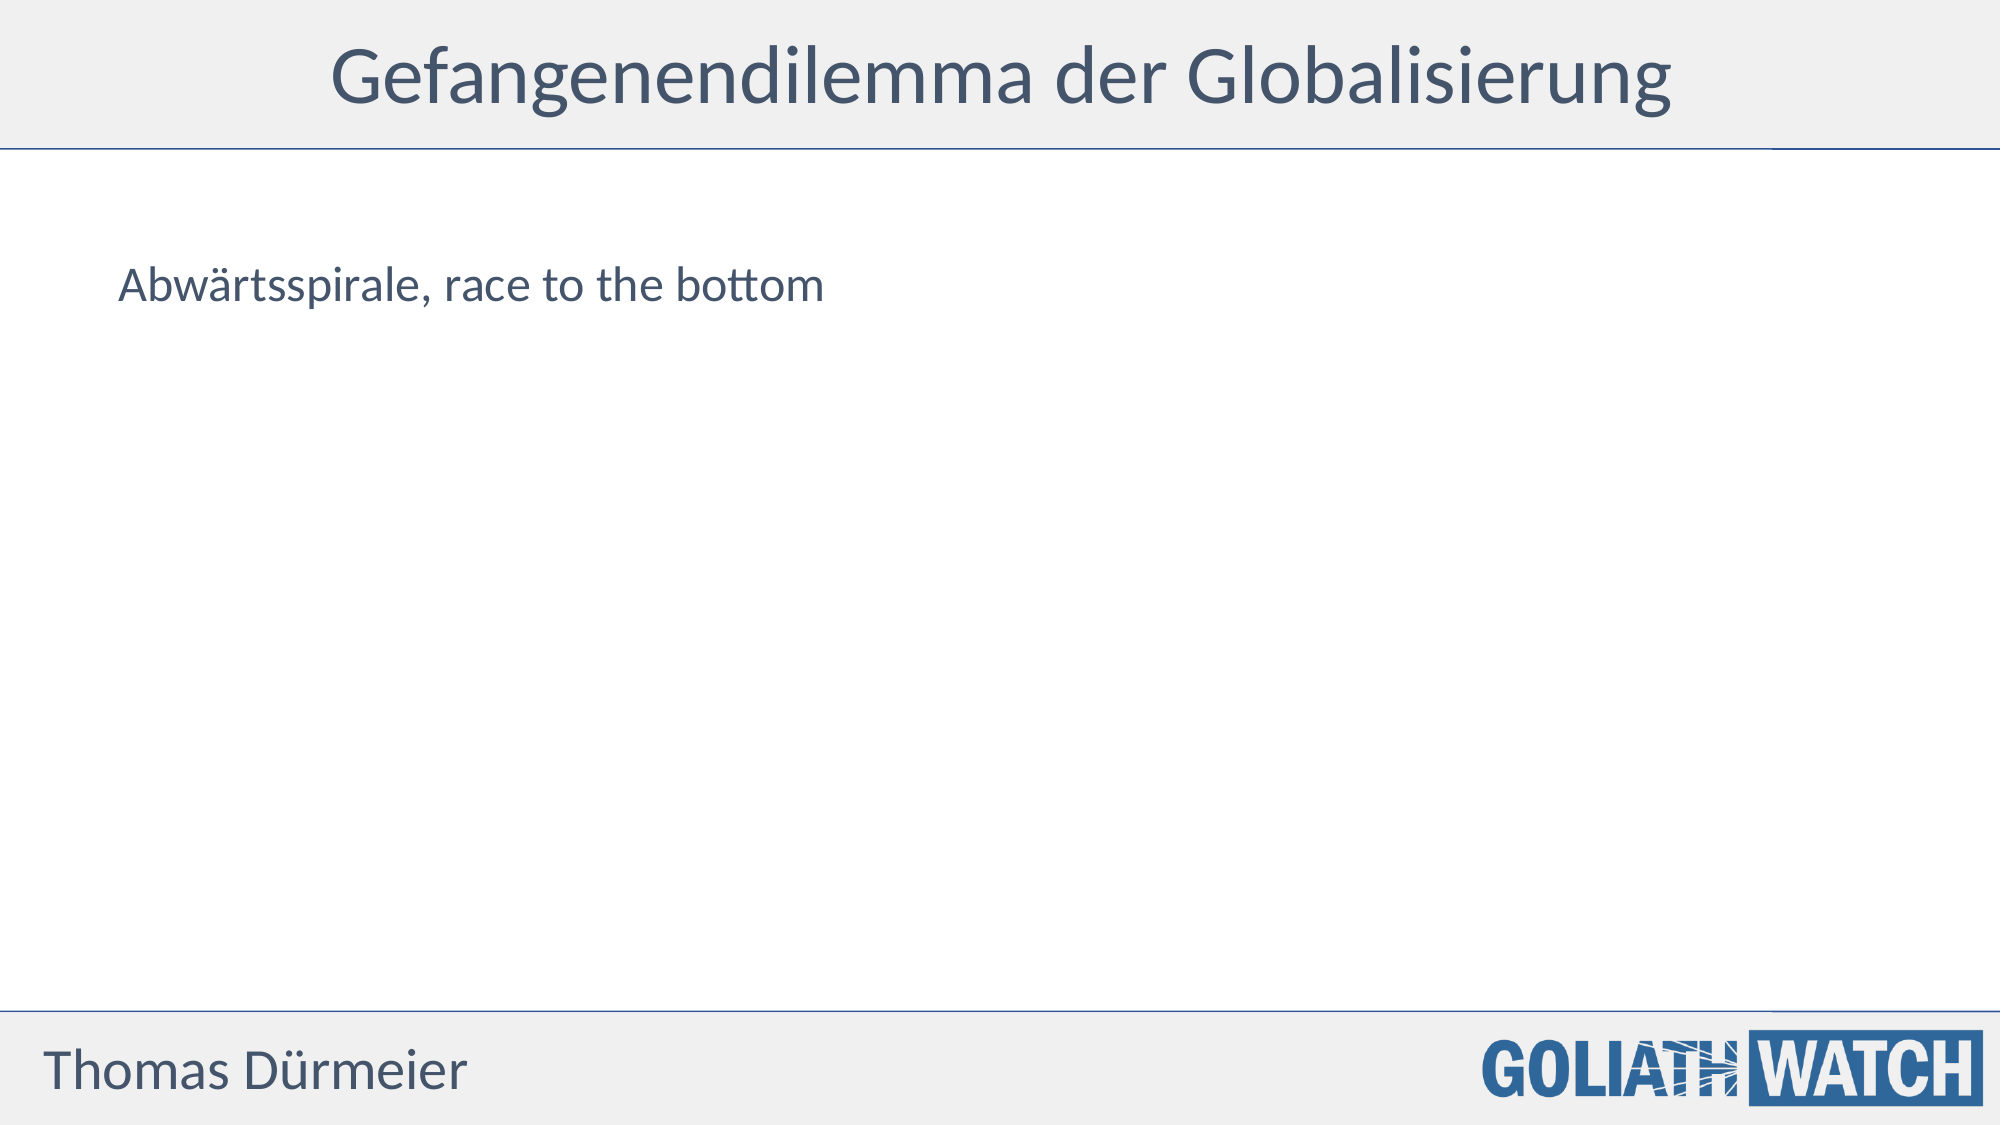

Gefangenendilemma der Globalisierung
Abwärtsspirale, race to the bottom
Thomas Dürmeier